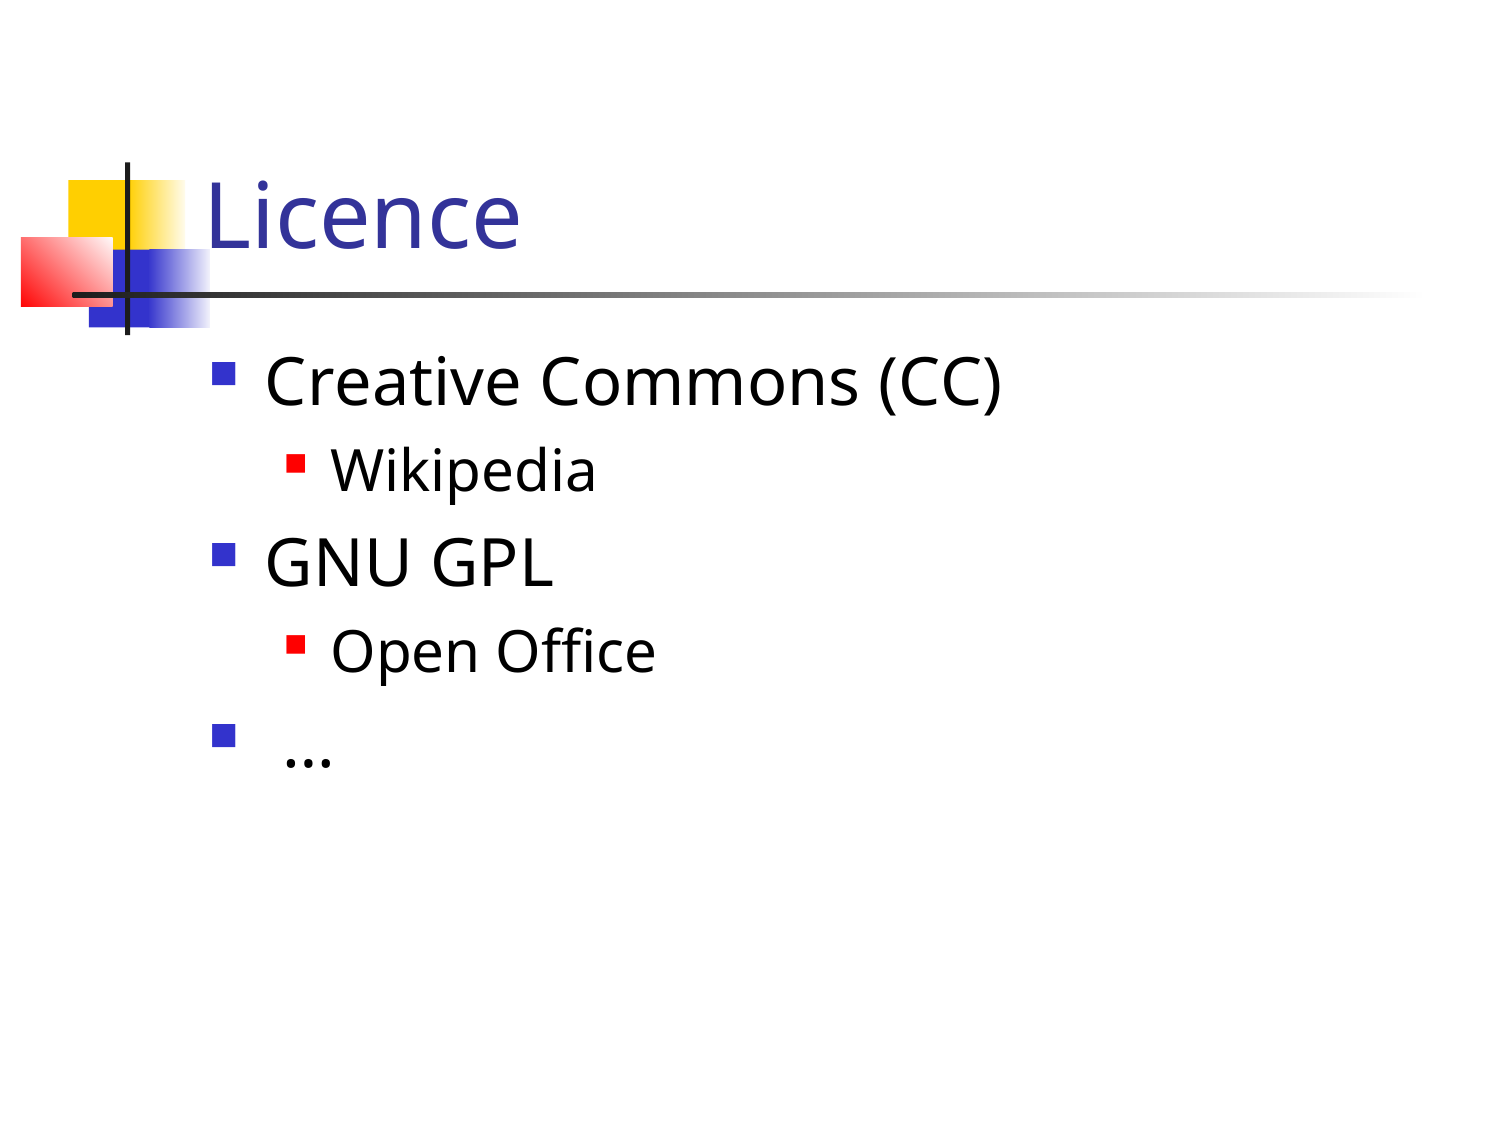

# Licence
Creative Commons (CC)
Wikipedia
GNU GPL
Open Office
 …